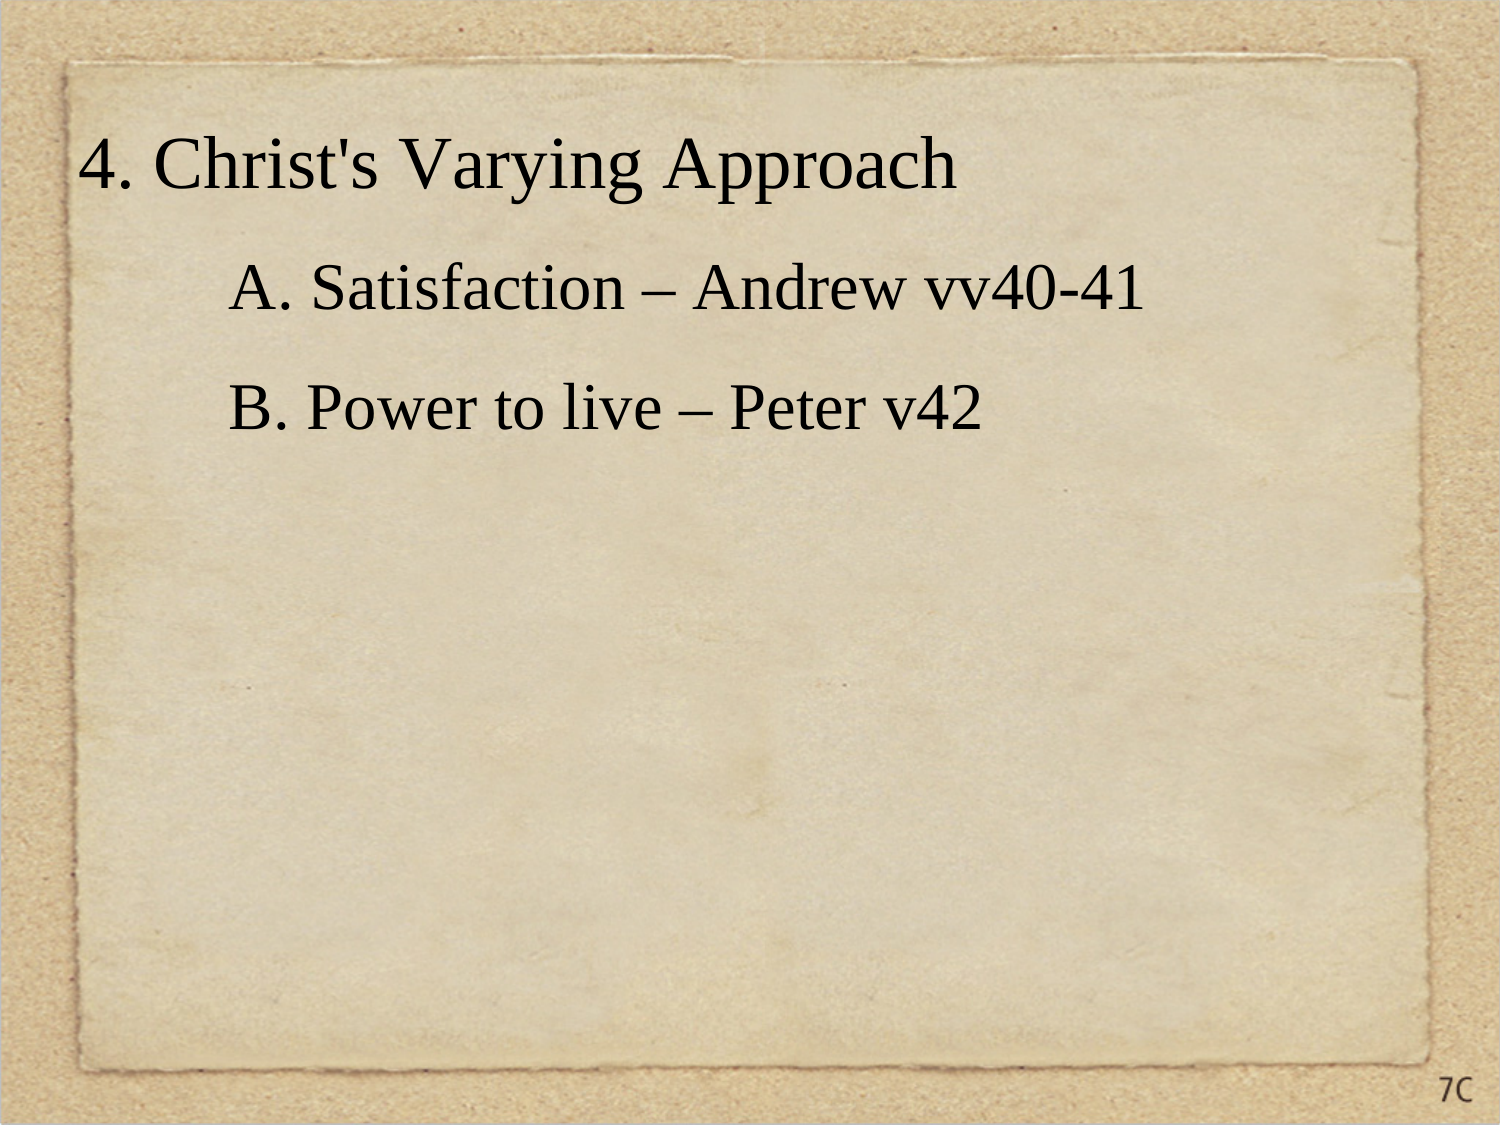

4. Christ's Varying Approach
	A. Satisfaction – Andrew vv40-41
	B. Power to live – Peter v42